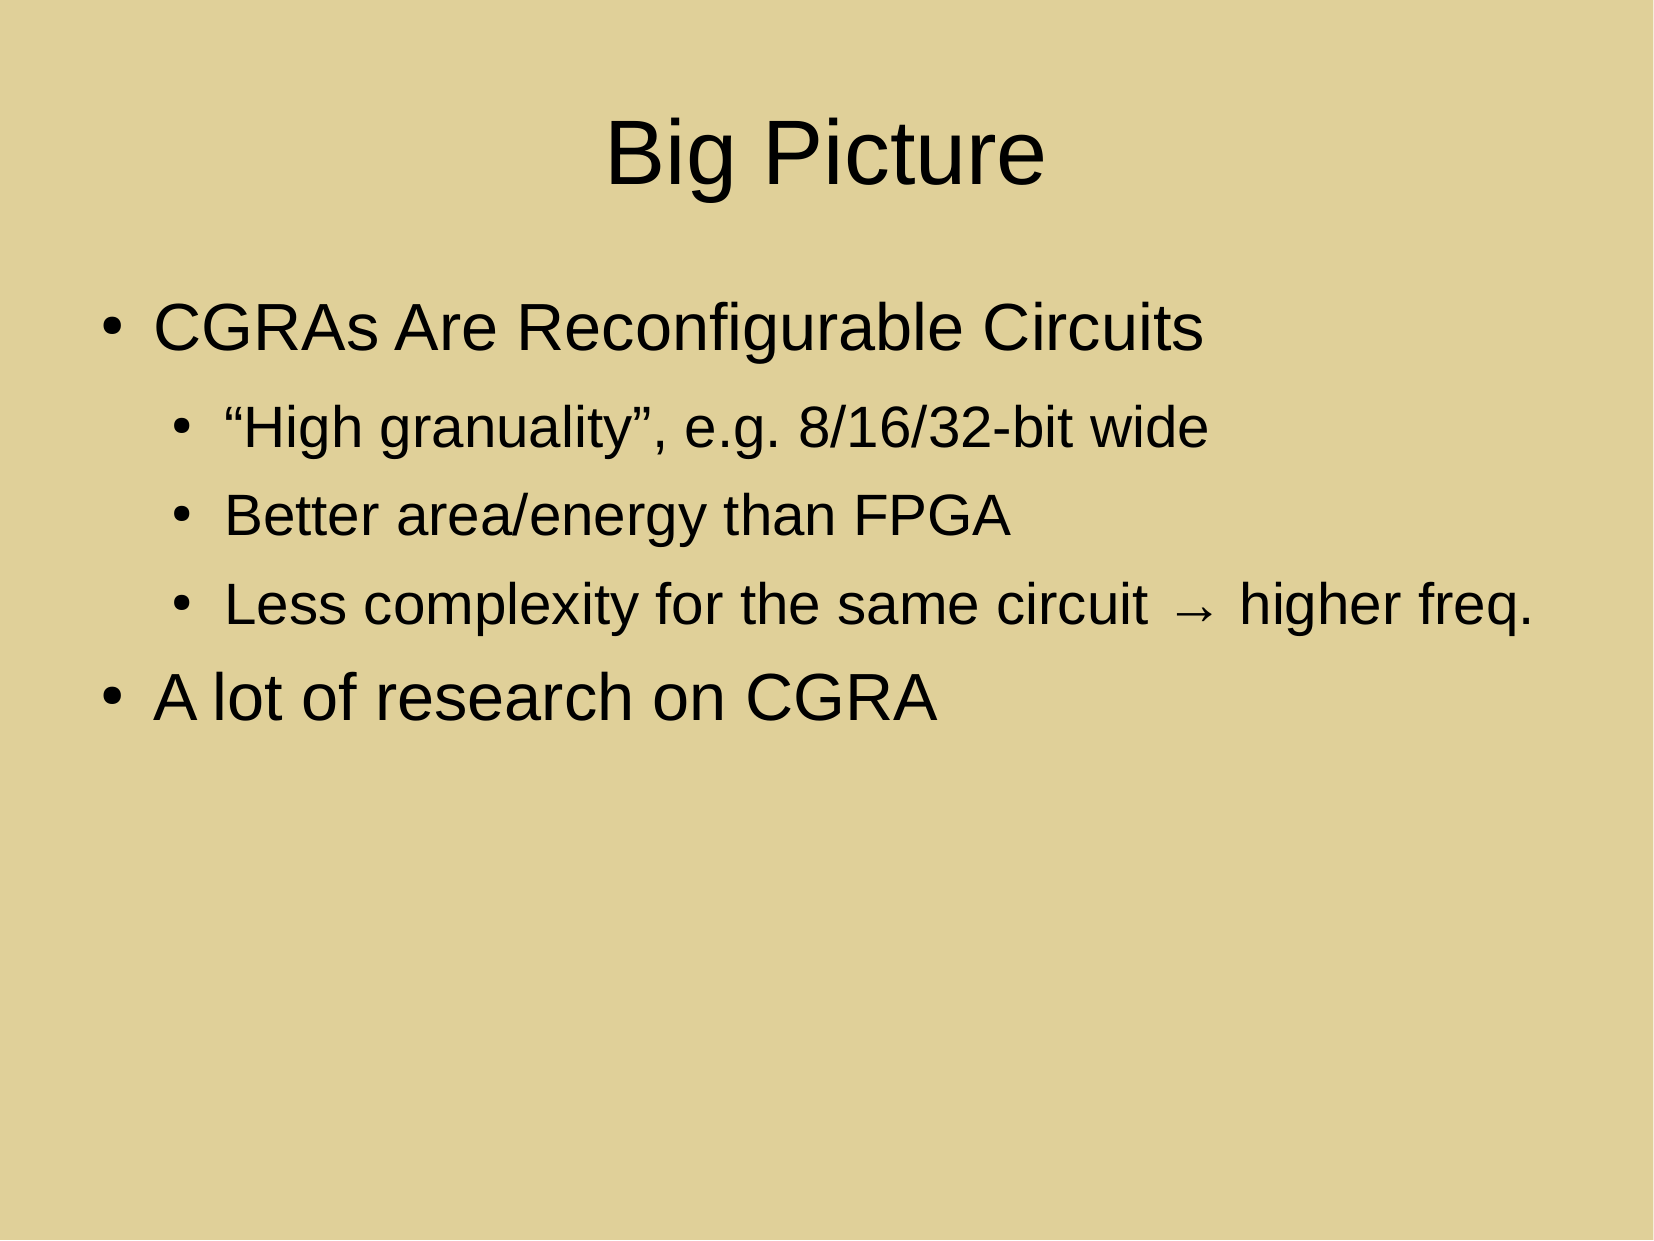

# Big Picture
CGRAs Are Reconfigurable Circuits
“High granuality”, e.g. 8/16/32-bit wide
Better area/energy than FPGA
Less complexity for the same circuit → higher freq.
A lot of research on CGRA